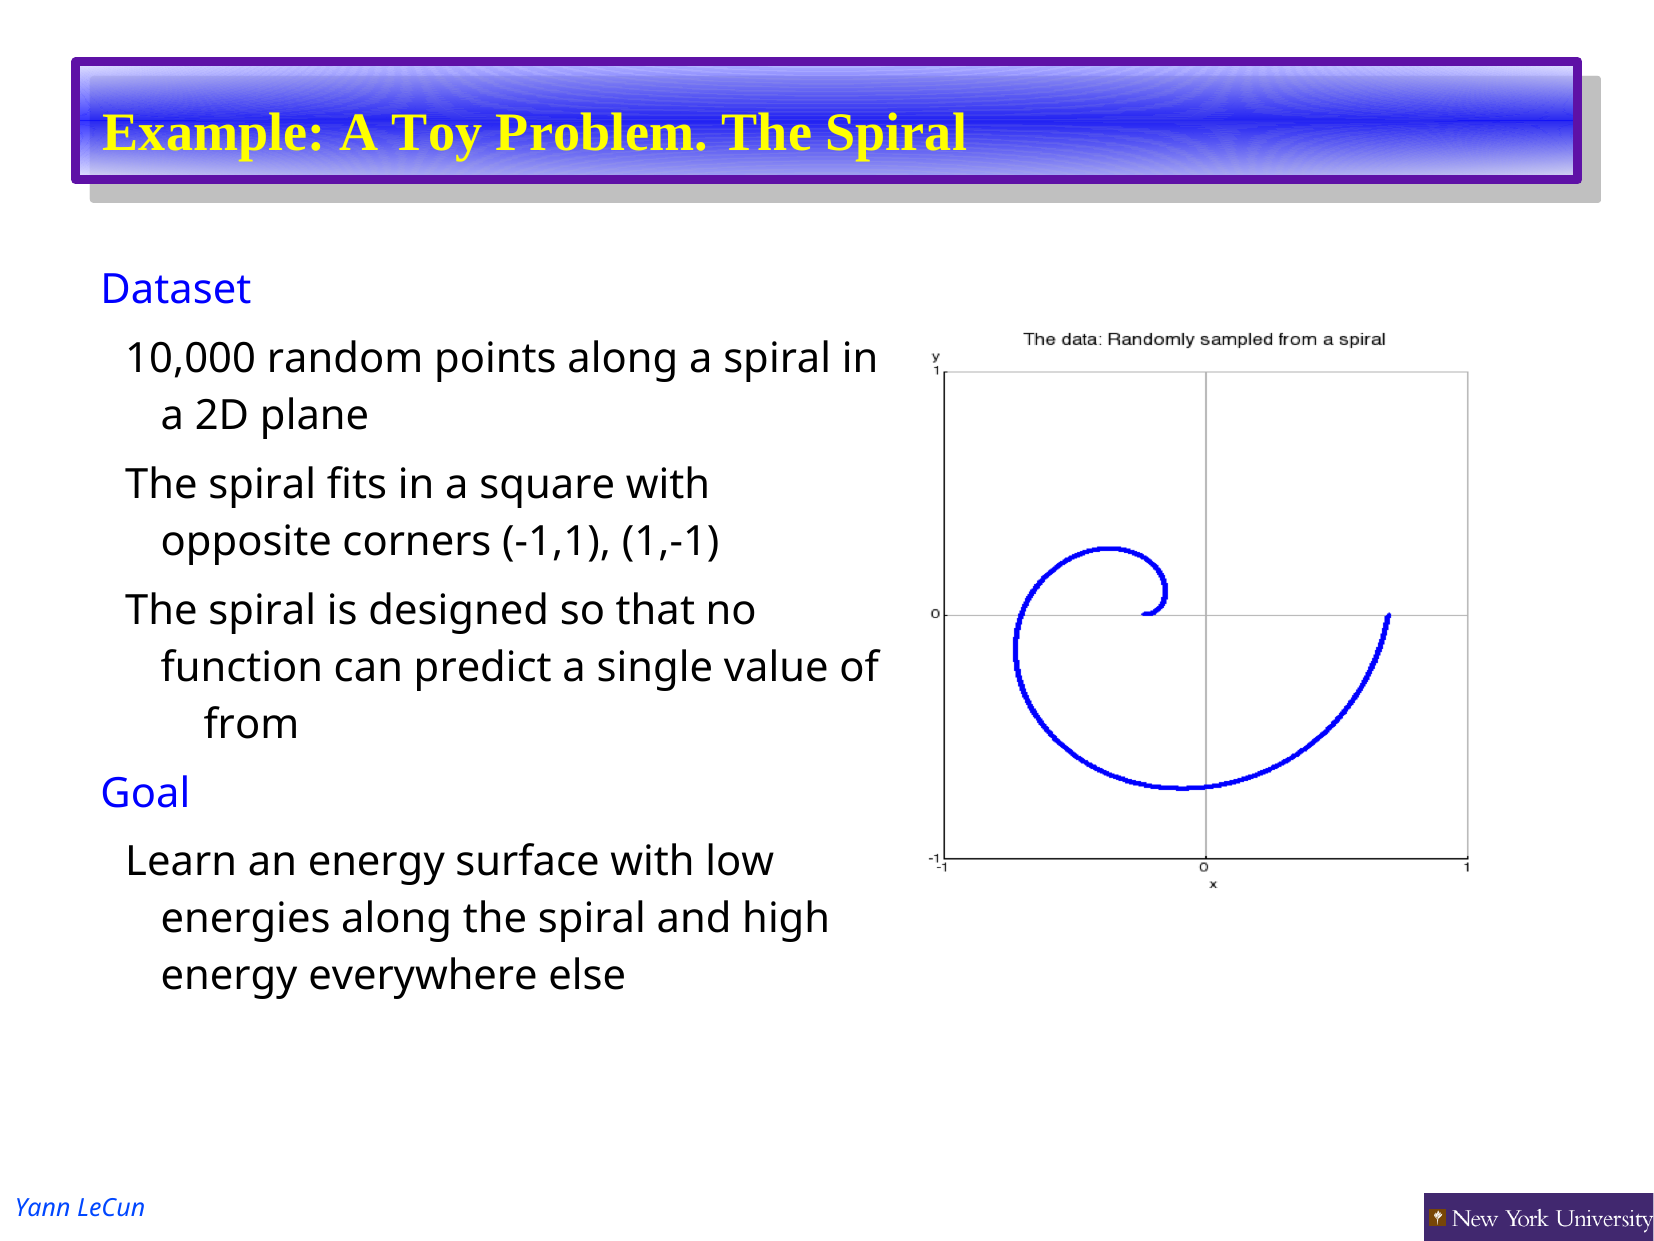

# Example: A Toy Problem. The Spiral
 Dataset
10,000 random points along a spiral in a 2D plane
The spiral fits in a square with opposite corners (-1,1), (1,-1)
The spiral is designed so that no function can predict a single value of from
 Goal
Learn an energy surface with low energies along the spiral and high energy everywhere else